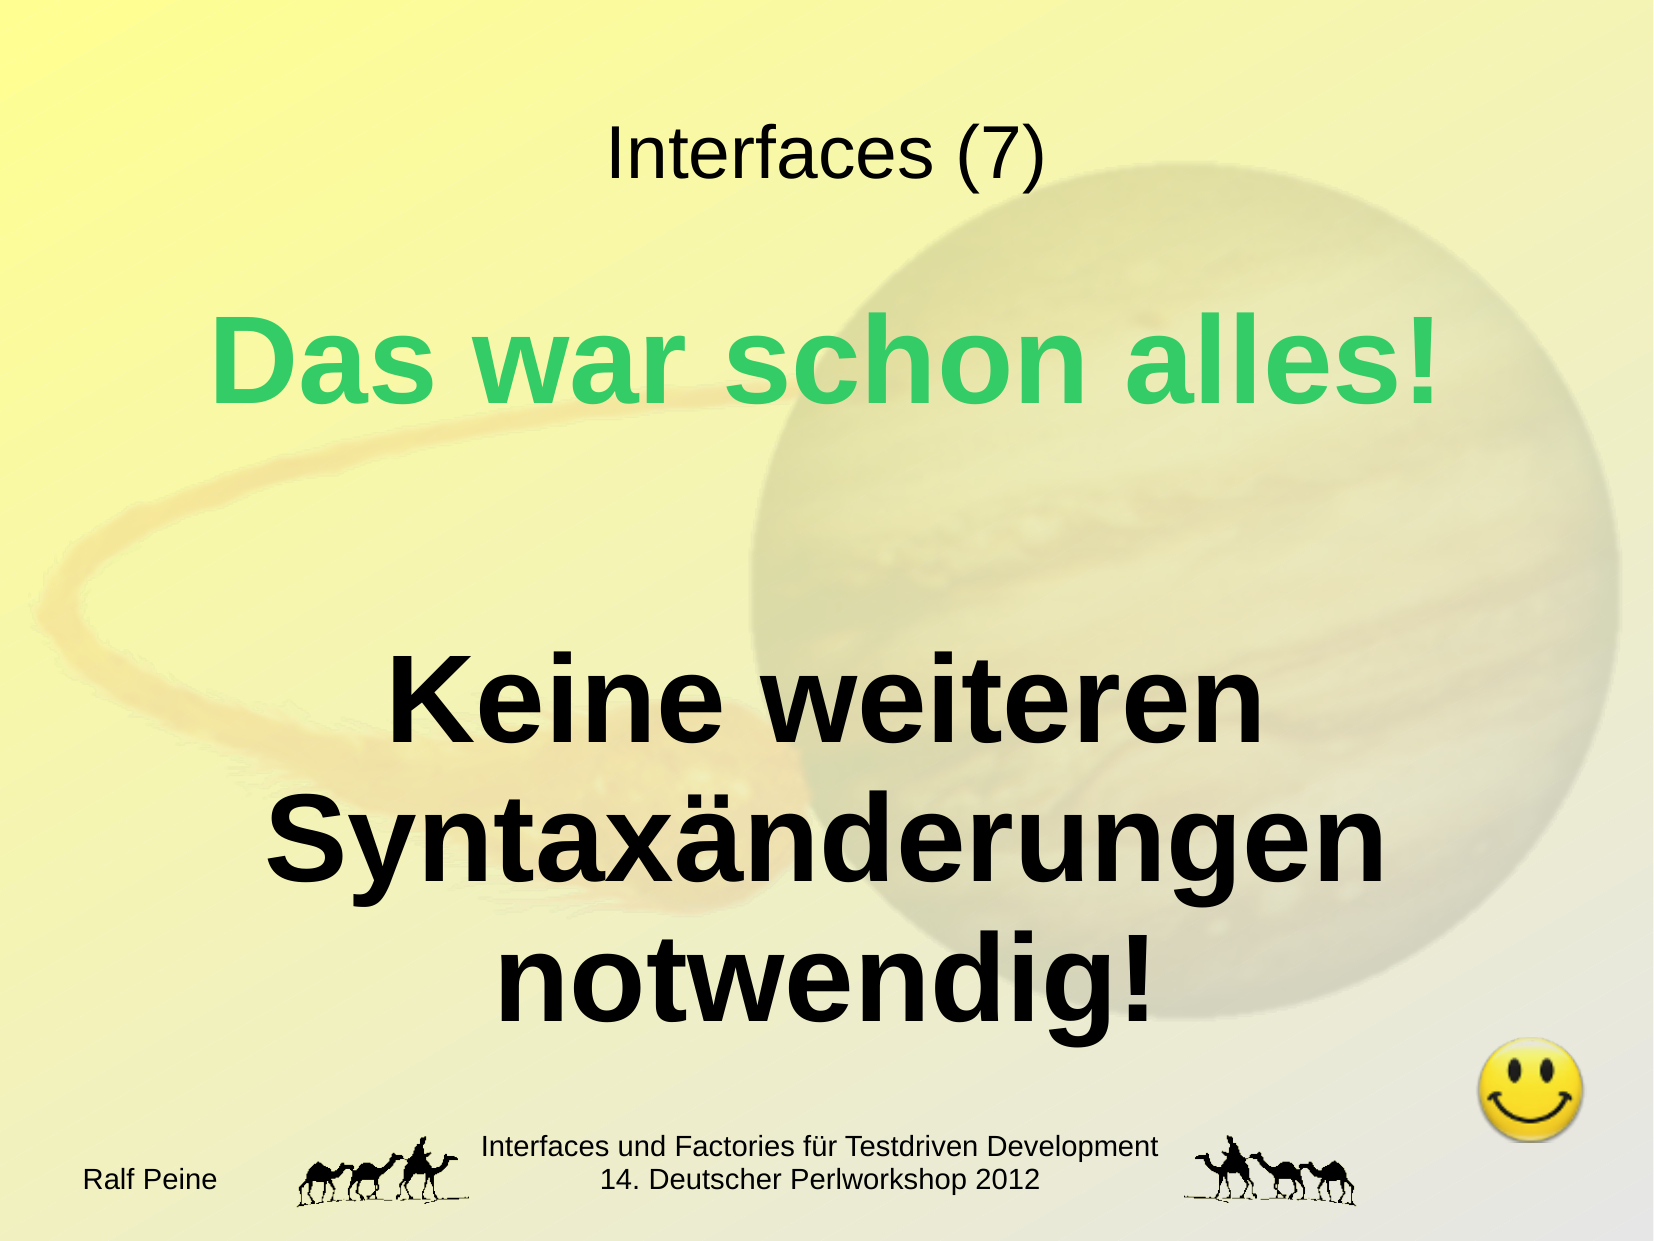

# Interfaces (7)
Das war schon alles!
Keine weiteren Syntaxänderungen notwendig!